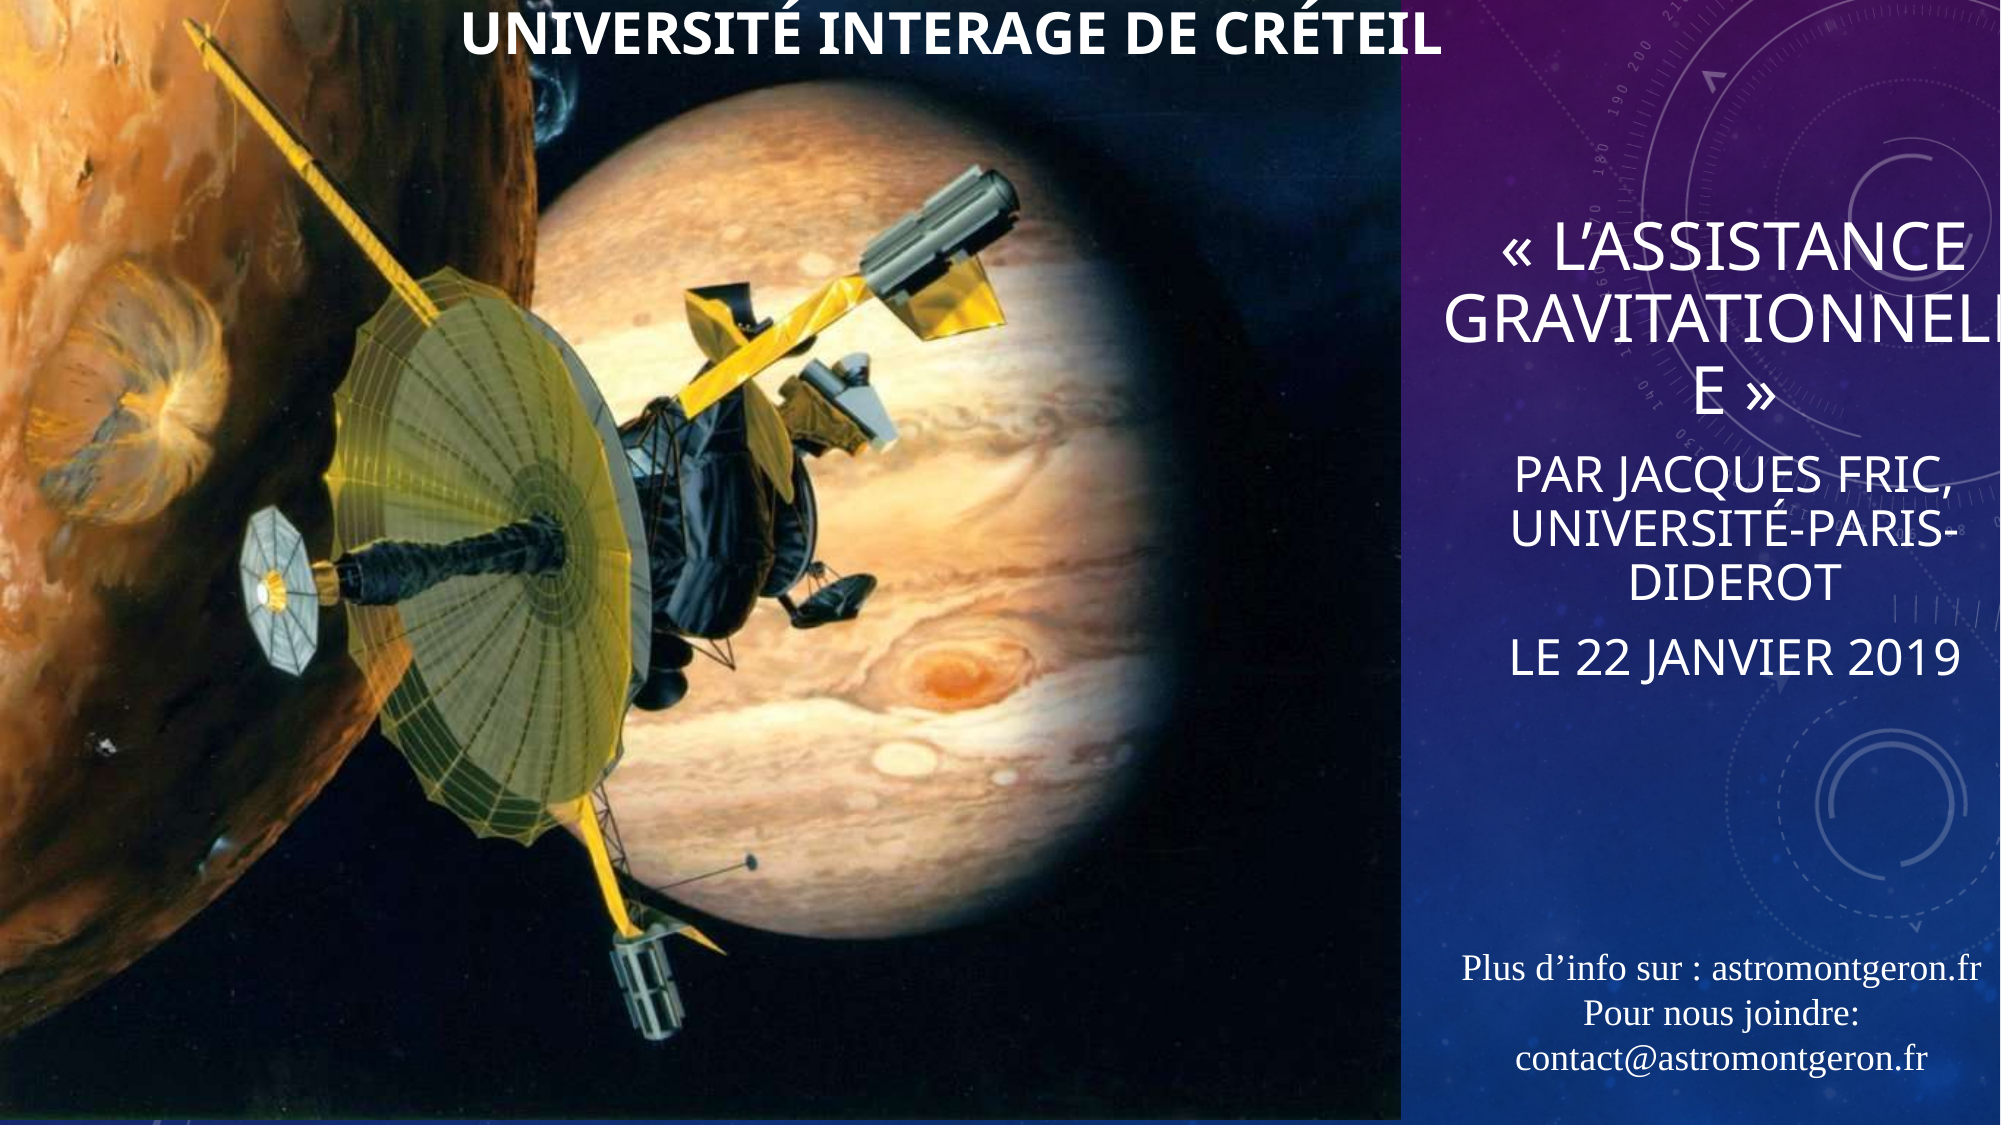

Université interage de Créteil
« L’assistance gravitationnelle »
Par Jacques Fric, université-Paris-diderot
Le 22 janvier 2019
Plus d’info sur : astromontgeron.fr
Pour nous joindre: contact@astromontgeron.fr